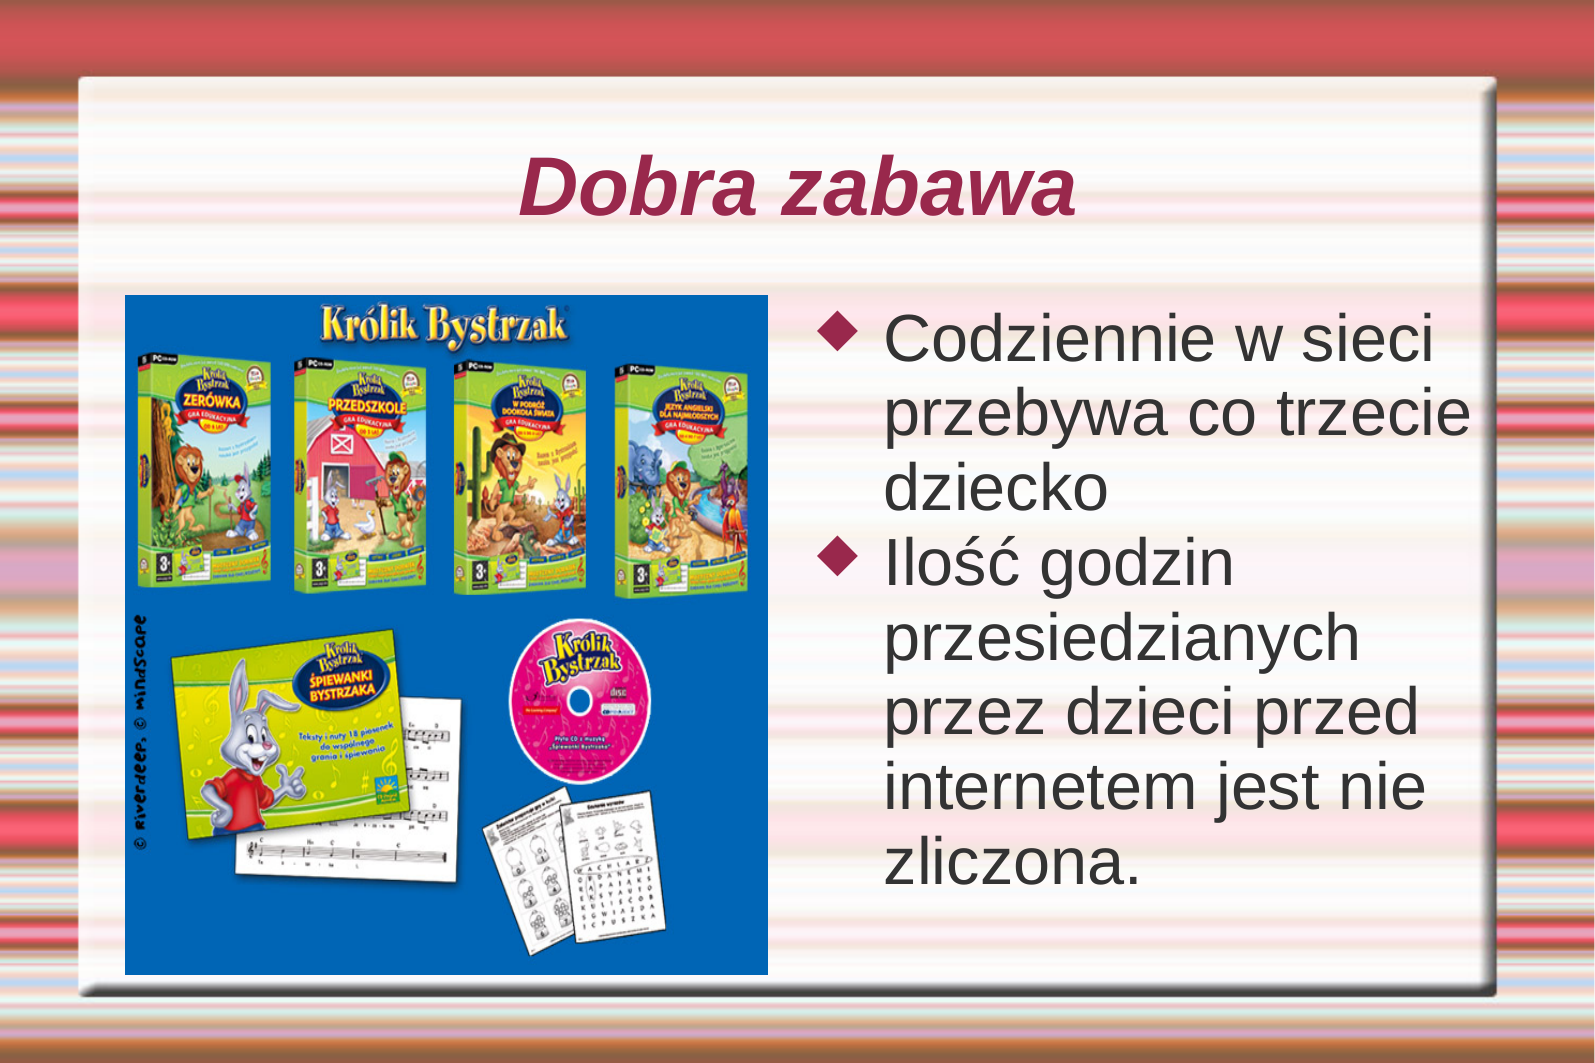

# Dobra zabawa
Codziennie w sieci
przebywa co trzecie
dziecko
Ilość godzin
przesiedzianych
przez dzieci przed
internetem jest nie
zliczona.